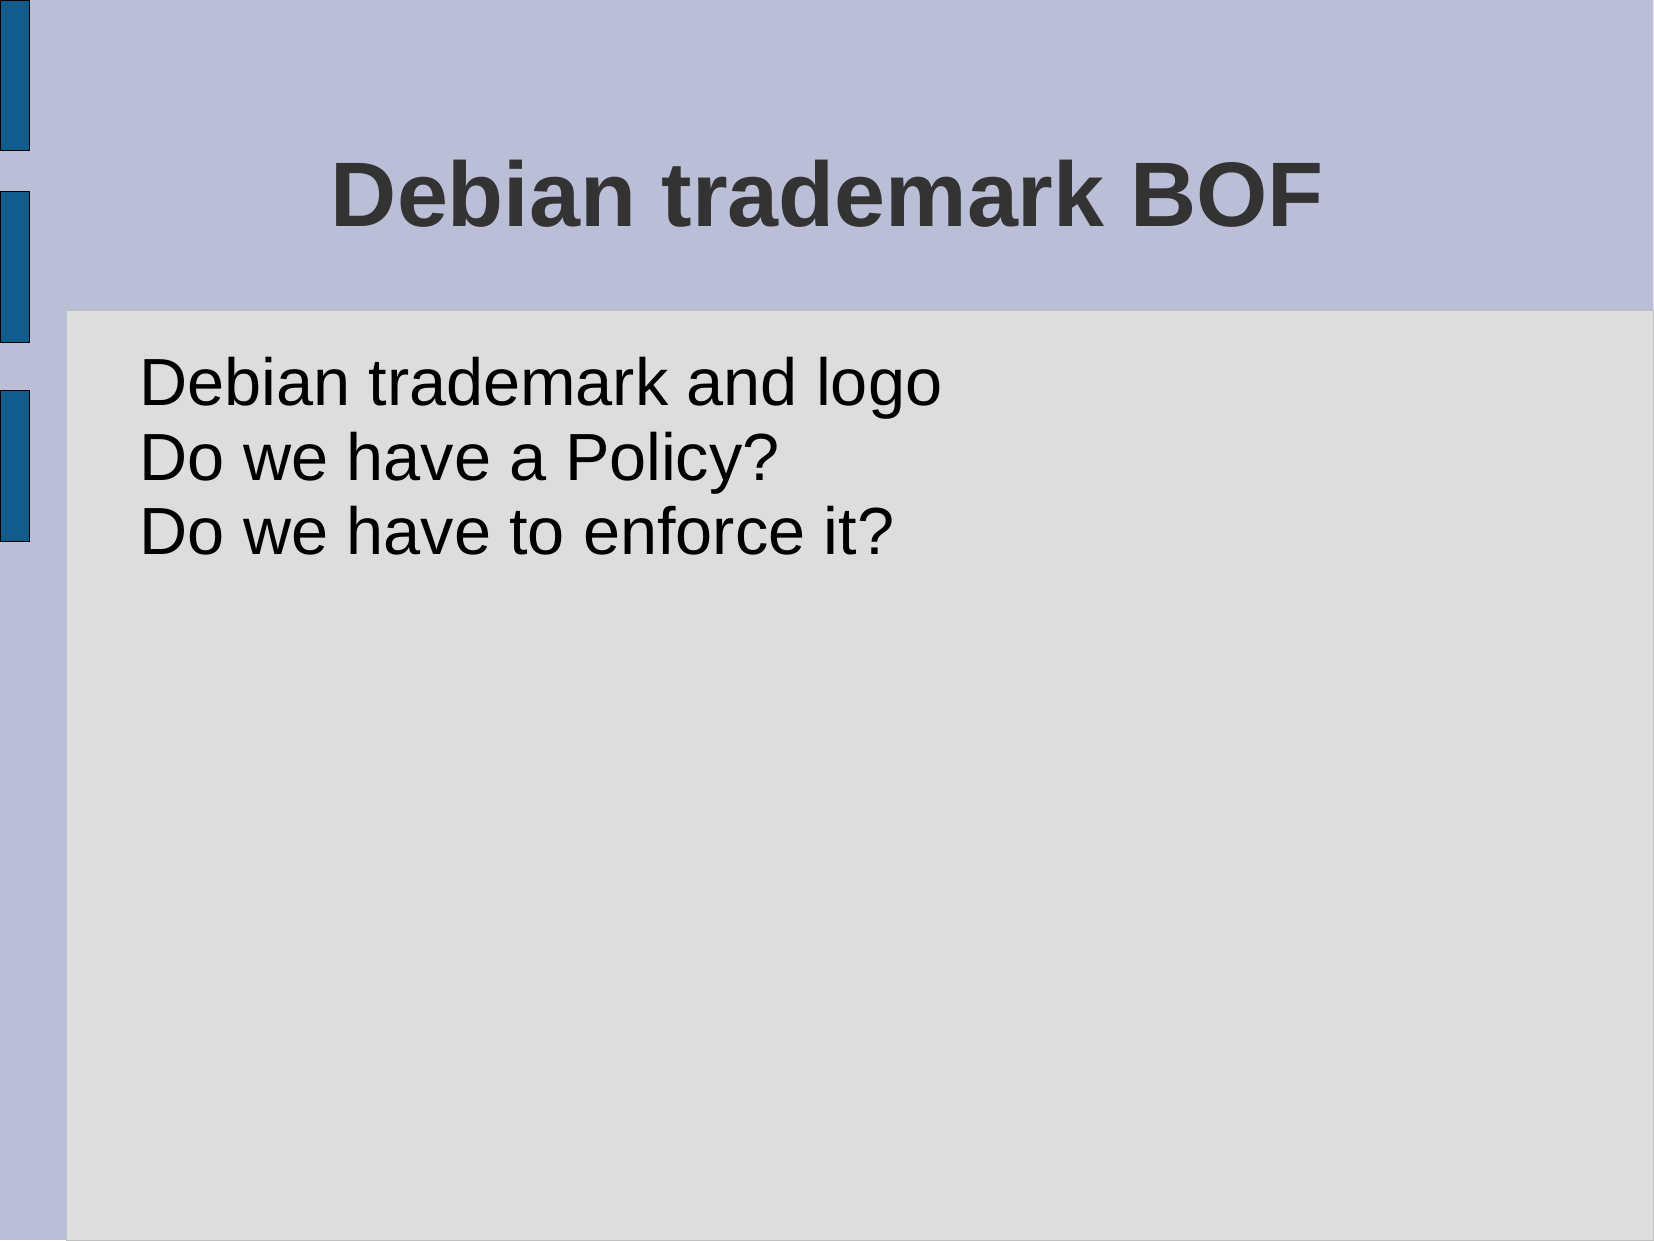

# Debian trademark BOF
Debian trademark and logo
Do we have a Policy?
Do we have to enforce it?